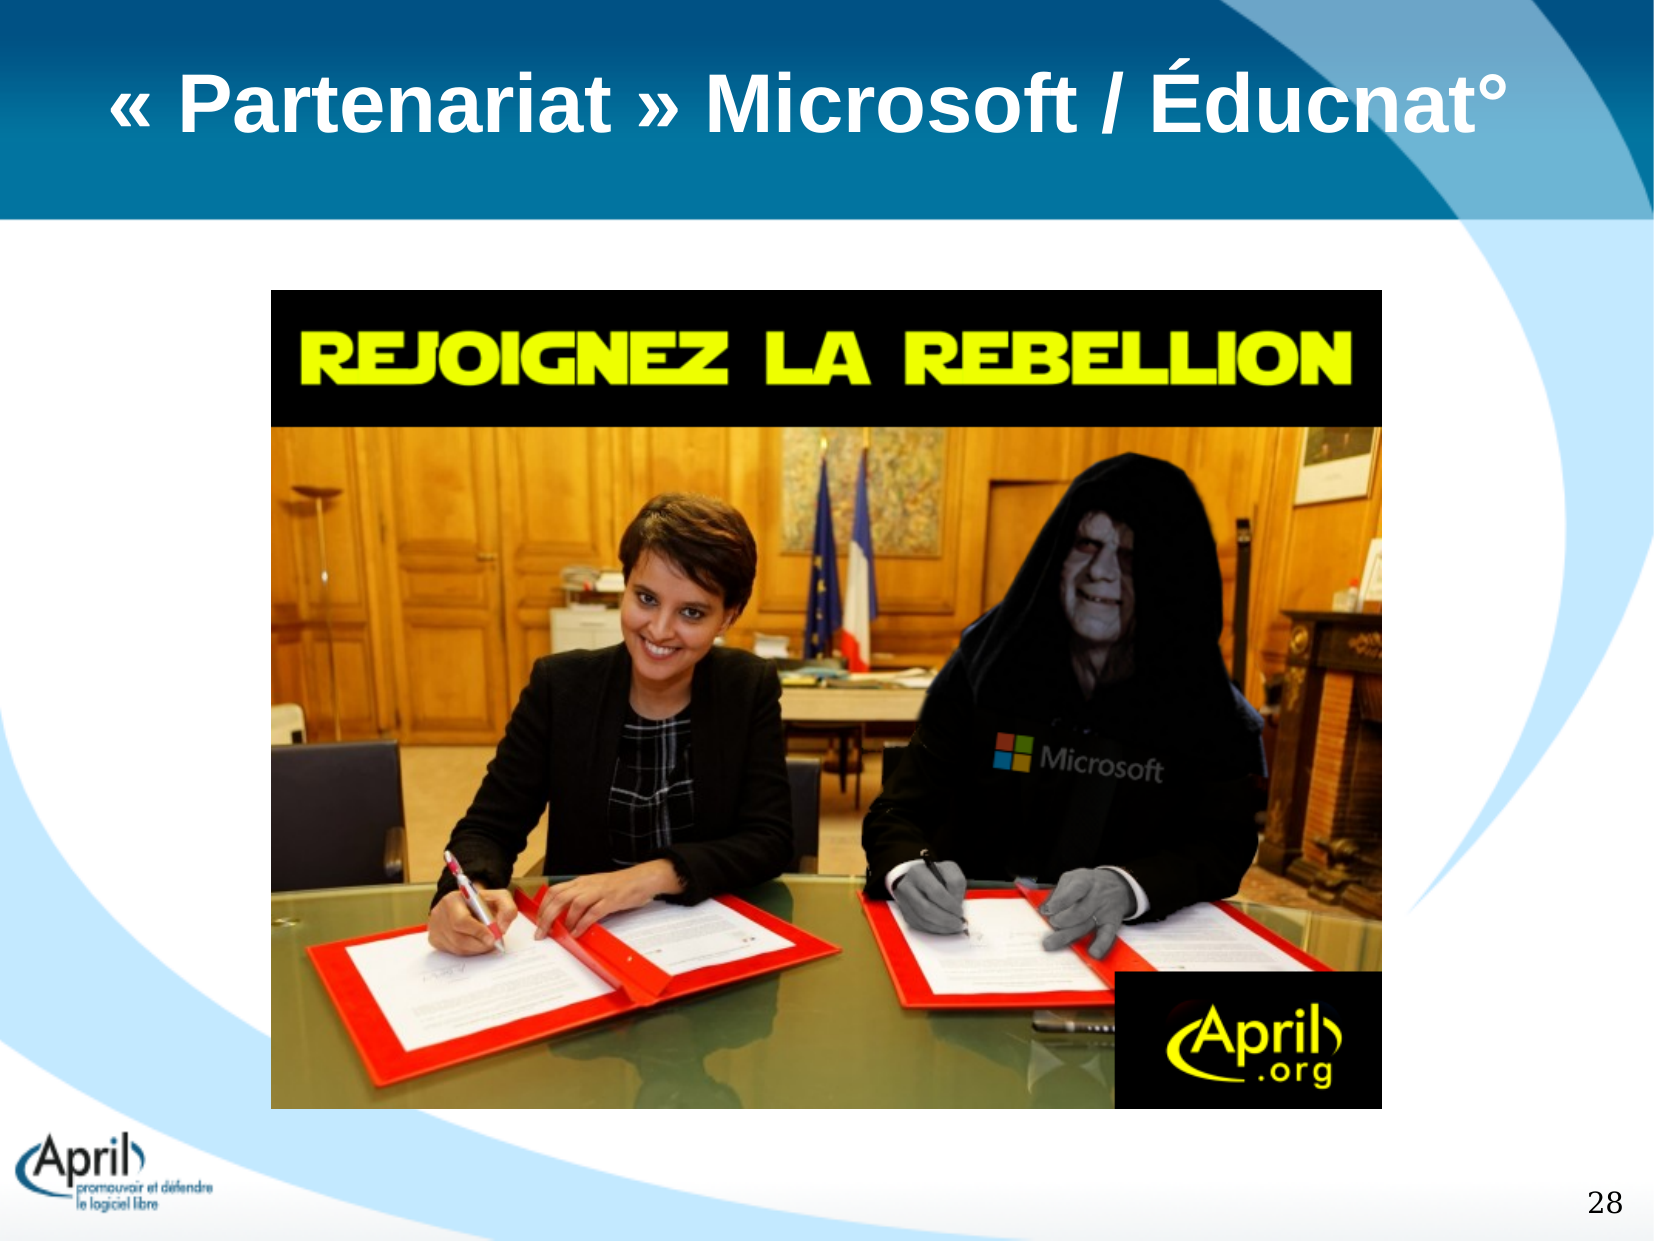

# « Partenariat » Microsoft / Éducnat°
28